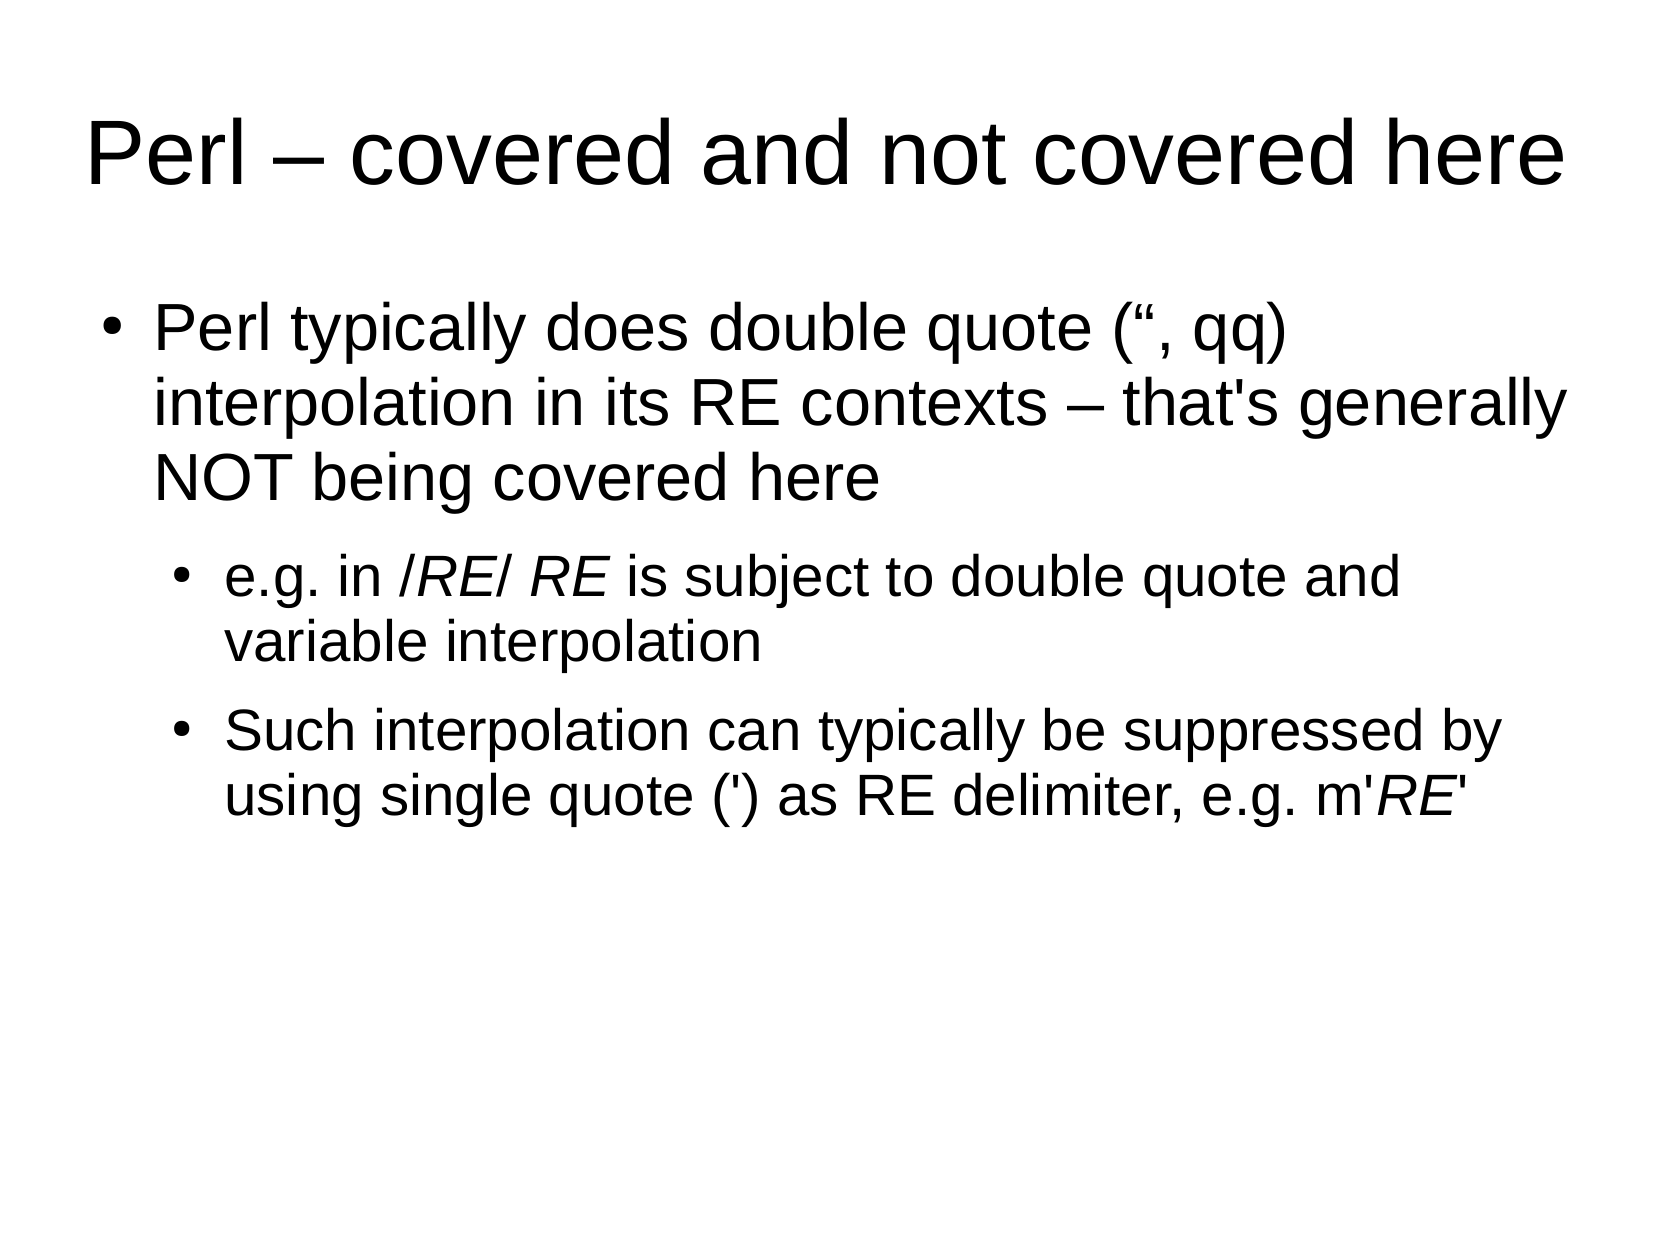

# Perl – covered and not covered here
Perl typically does double quote (“, qq) interpolation in its RE contexts – that's generally NOT being covered here
e.g. in /RE/ RE is subject to double quote and variable interpolation
Such interpolation can typically be suppressed by using single quote (') as RE delimiter, e.g. m'RE'